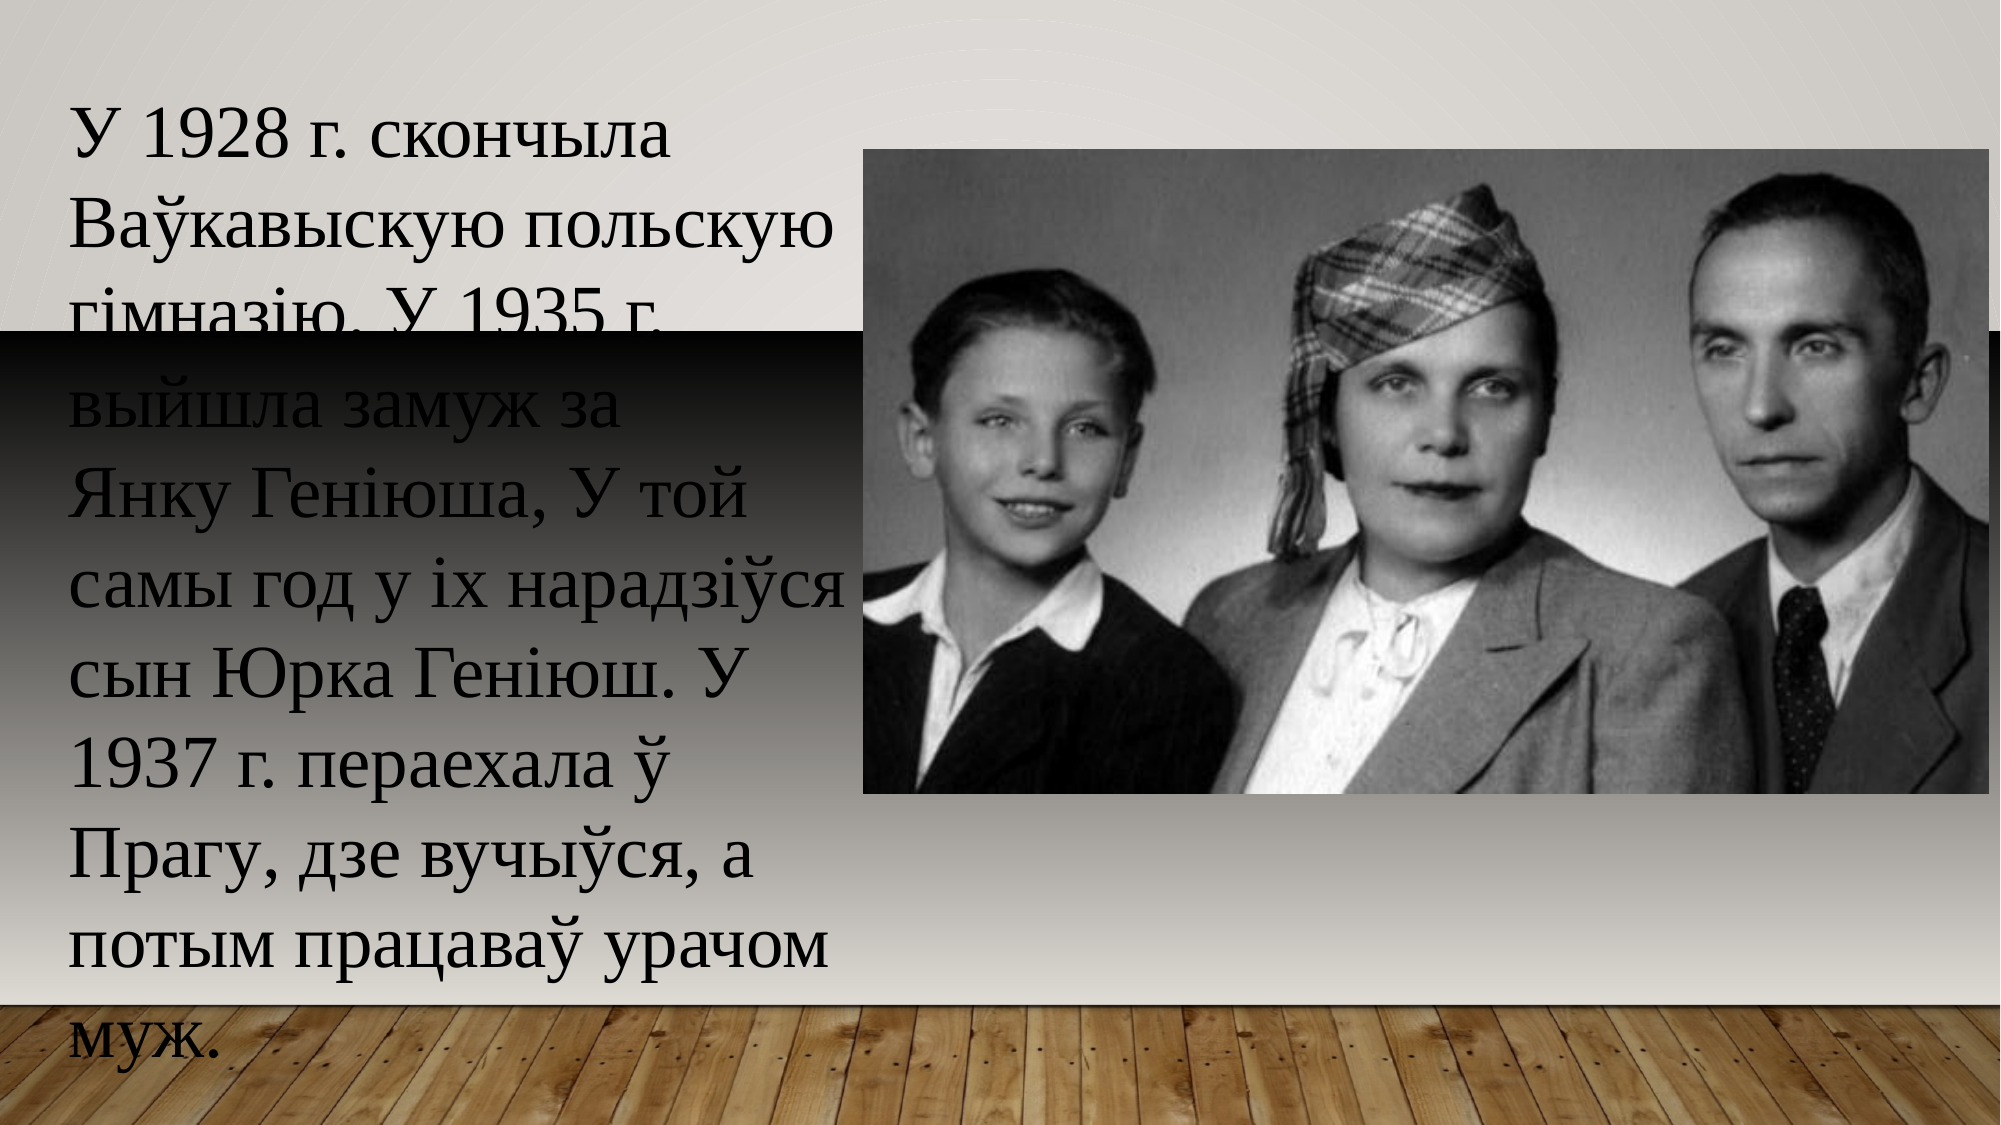

У 1928 г. скончыла Ваўкавыскую польскую гімназію. У 1935 г. выйшла замуж за Янку Геніюша, У той самы год у іх нарадзіўся сын Юрка Геніюш. У 1937 г. пераехала ў Прагу, дзе вучыўся, а потым працаваў урачом муж.